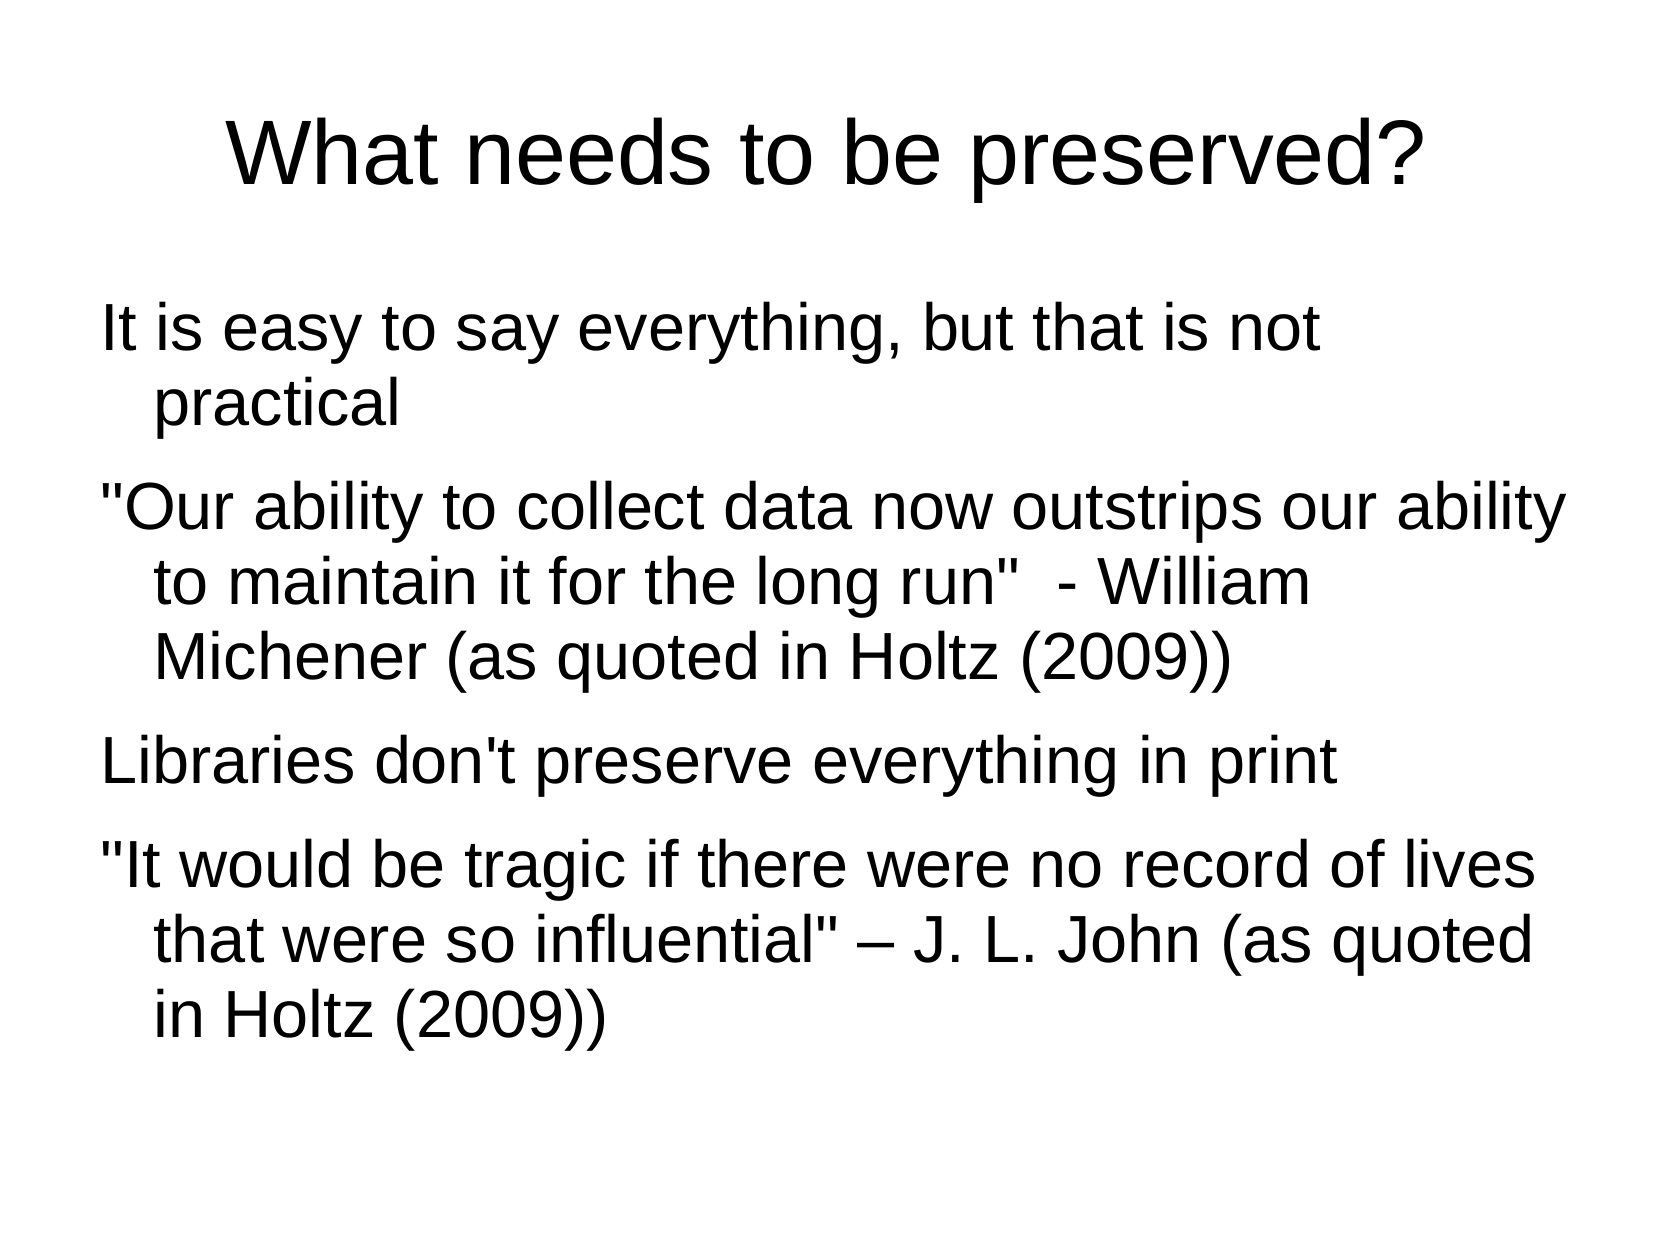

# What needs to be preserved?
It is easy to say everything, but that is not practical
"Our ability to collect data now outstrips our ability to maintain it for the long run" - William Michener (as quoted in Holtz (2009))
Libraries don't preserve everything in print
"It would be tragic if there were no record of lives that were so influential" – J. L. John (as quoted in Holtz (2009))